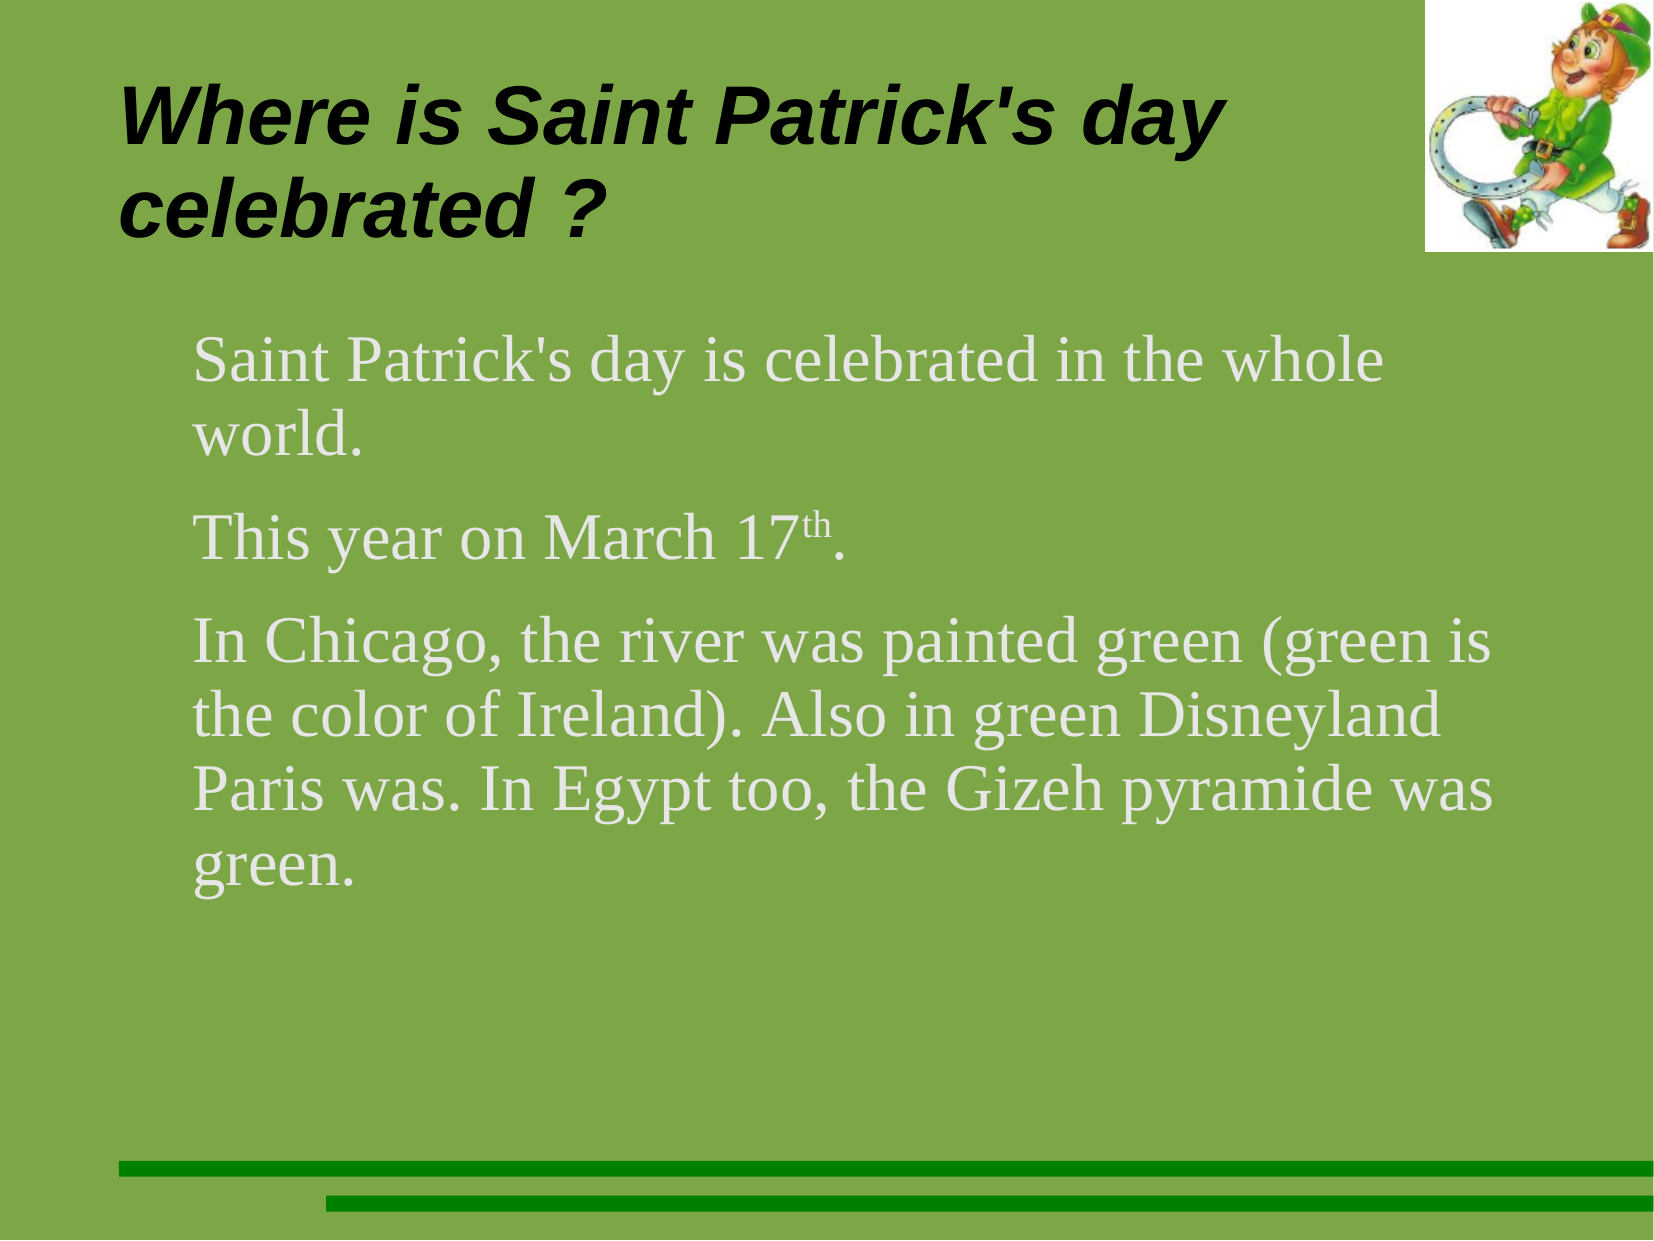

# Where is Saint Patrick's day celebrated ?
Saint Patrick's day is celebrated in the whole world.
This year on March 17th.
In Chicago, the river was painted green (green is the color of Ireland). Also in green Disneyland Paris was. In Egypt too, the Gizeh pyramide was green.